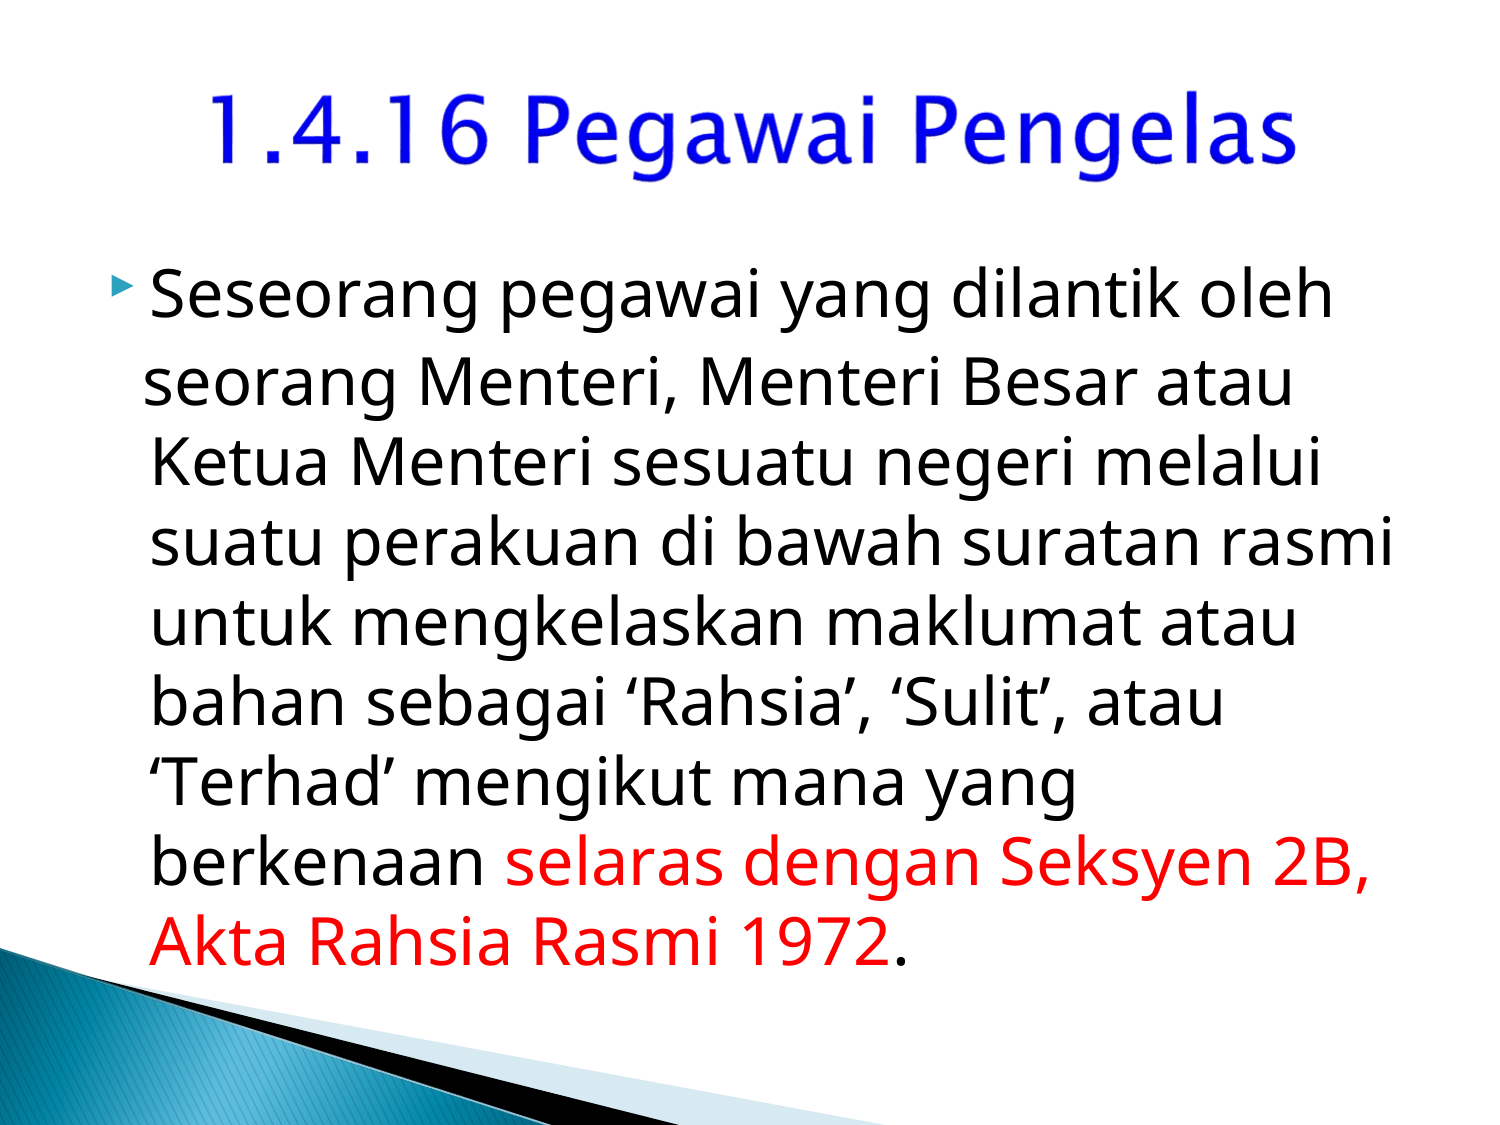

# Seseorang pegawai yang dilantik oleh
 seorang Menteri, Menteri Besar atau Ketua Menteri sesuatu negeri melalui suatu perakuan di bawah suratan rasmi untuk mengkelaskan maklumat atau bahan sebagai ‘Rahsia’, ‘Sulit’, atau ‘Terhad’ mengikut mana yang berkenaan selaras dengan Seksyen 2B, Akta Rahsia Rasmi 1972.